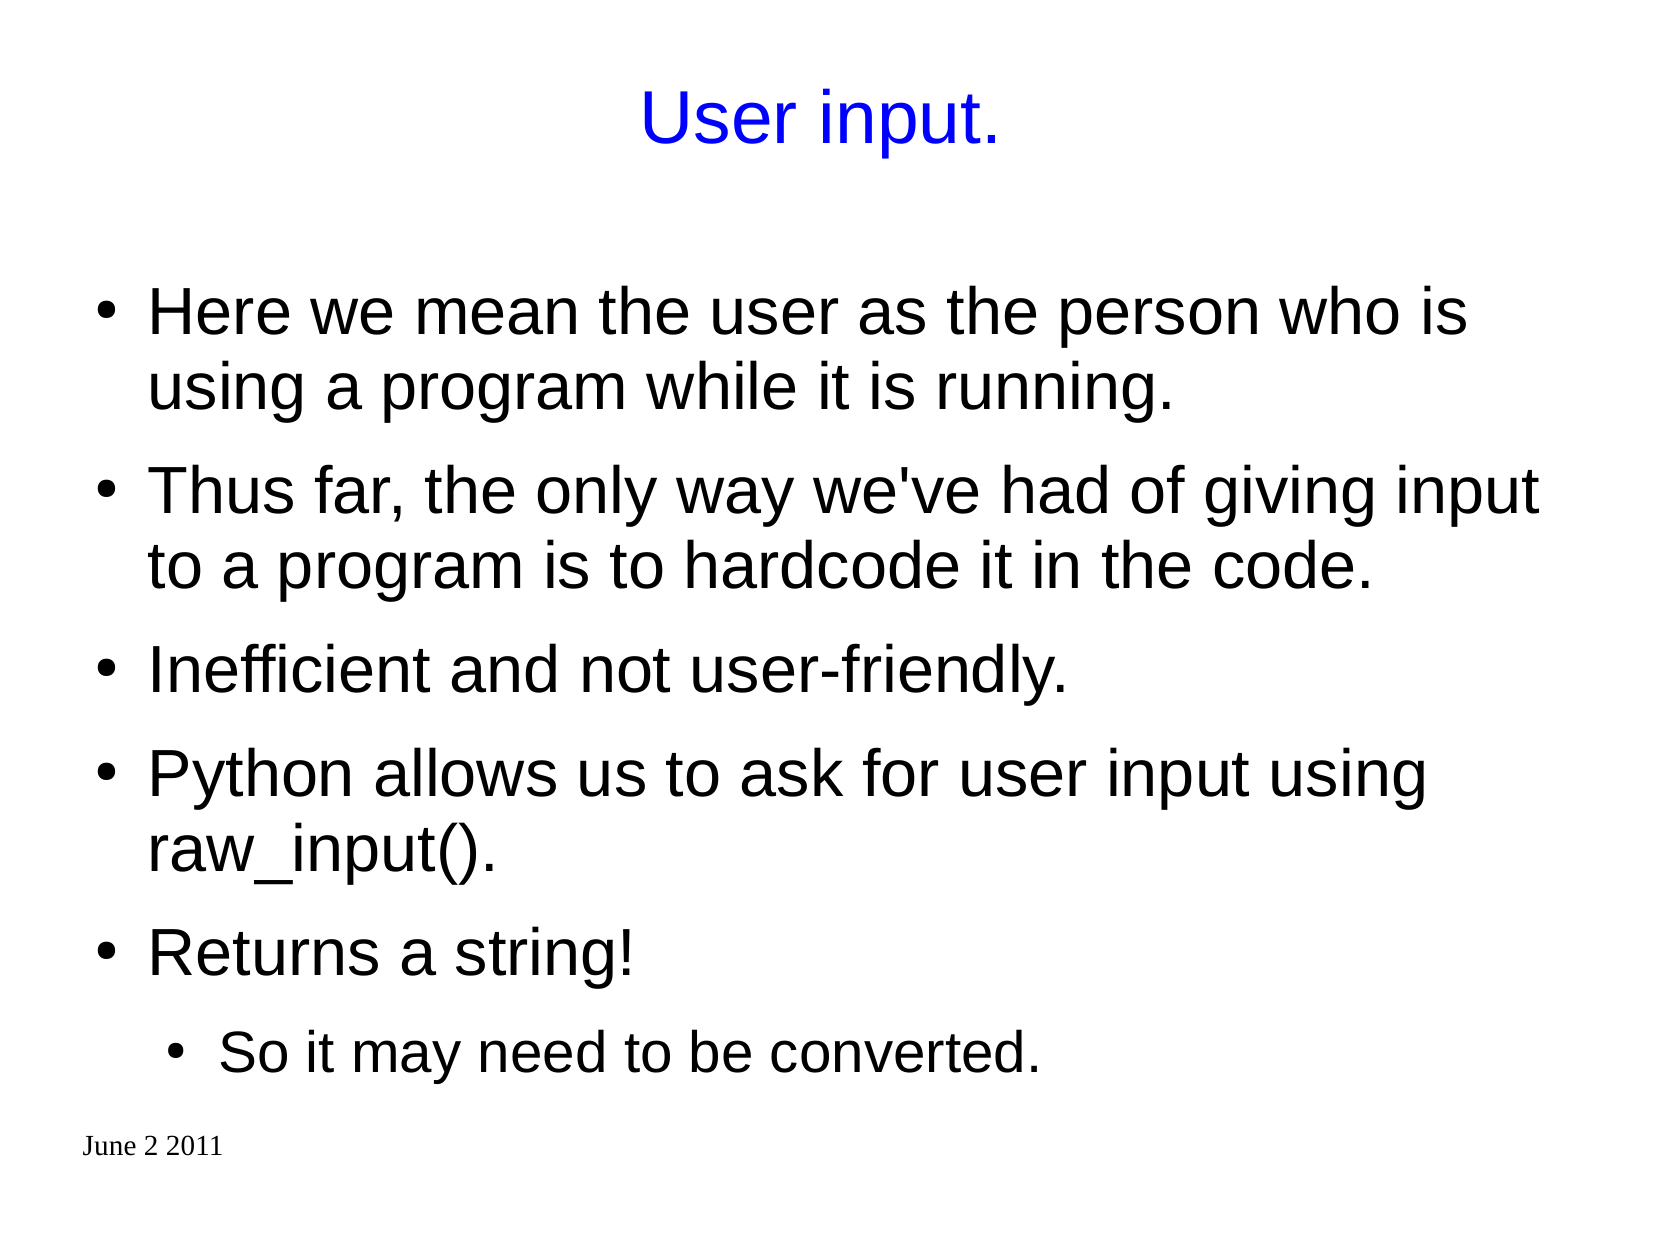

# User input.
Here we mean the user as the person who is using a program while it is running.
Thus far, the only way we've had of giving input to a program is to hardcode it in the code.
Inefficient and not user-friendly.
Python allows us to ask for user input using raw_input().
Returns a string!
So it may need to be converted.
June 2 2011